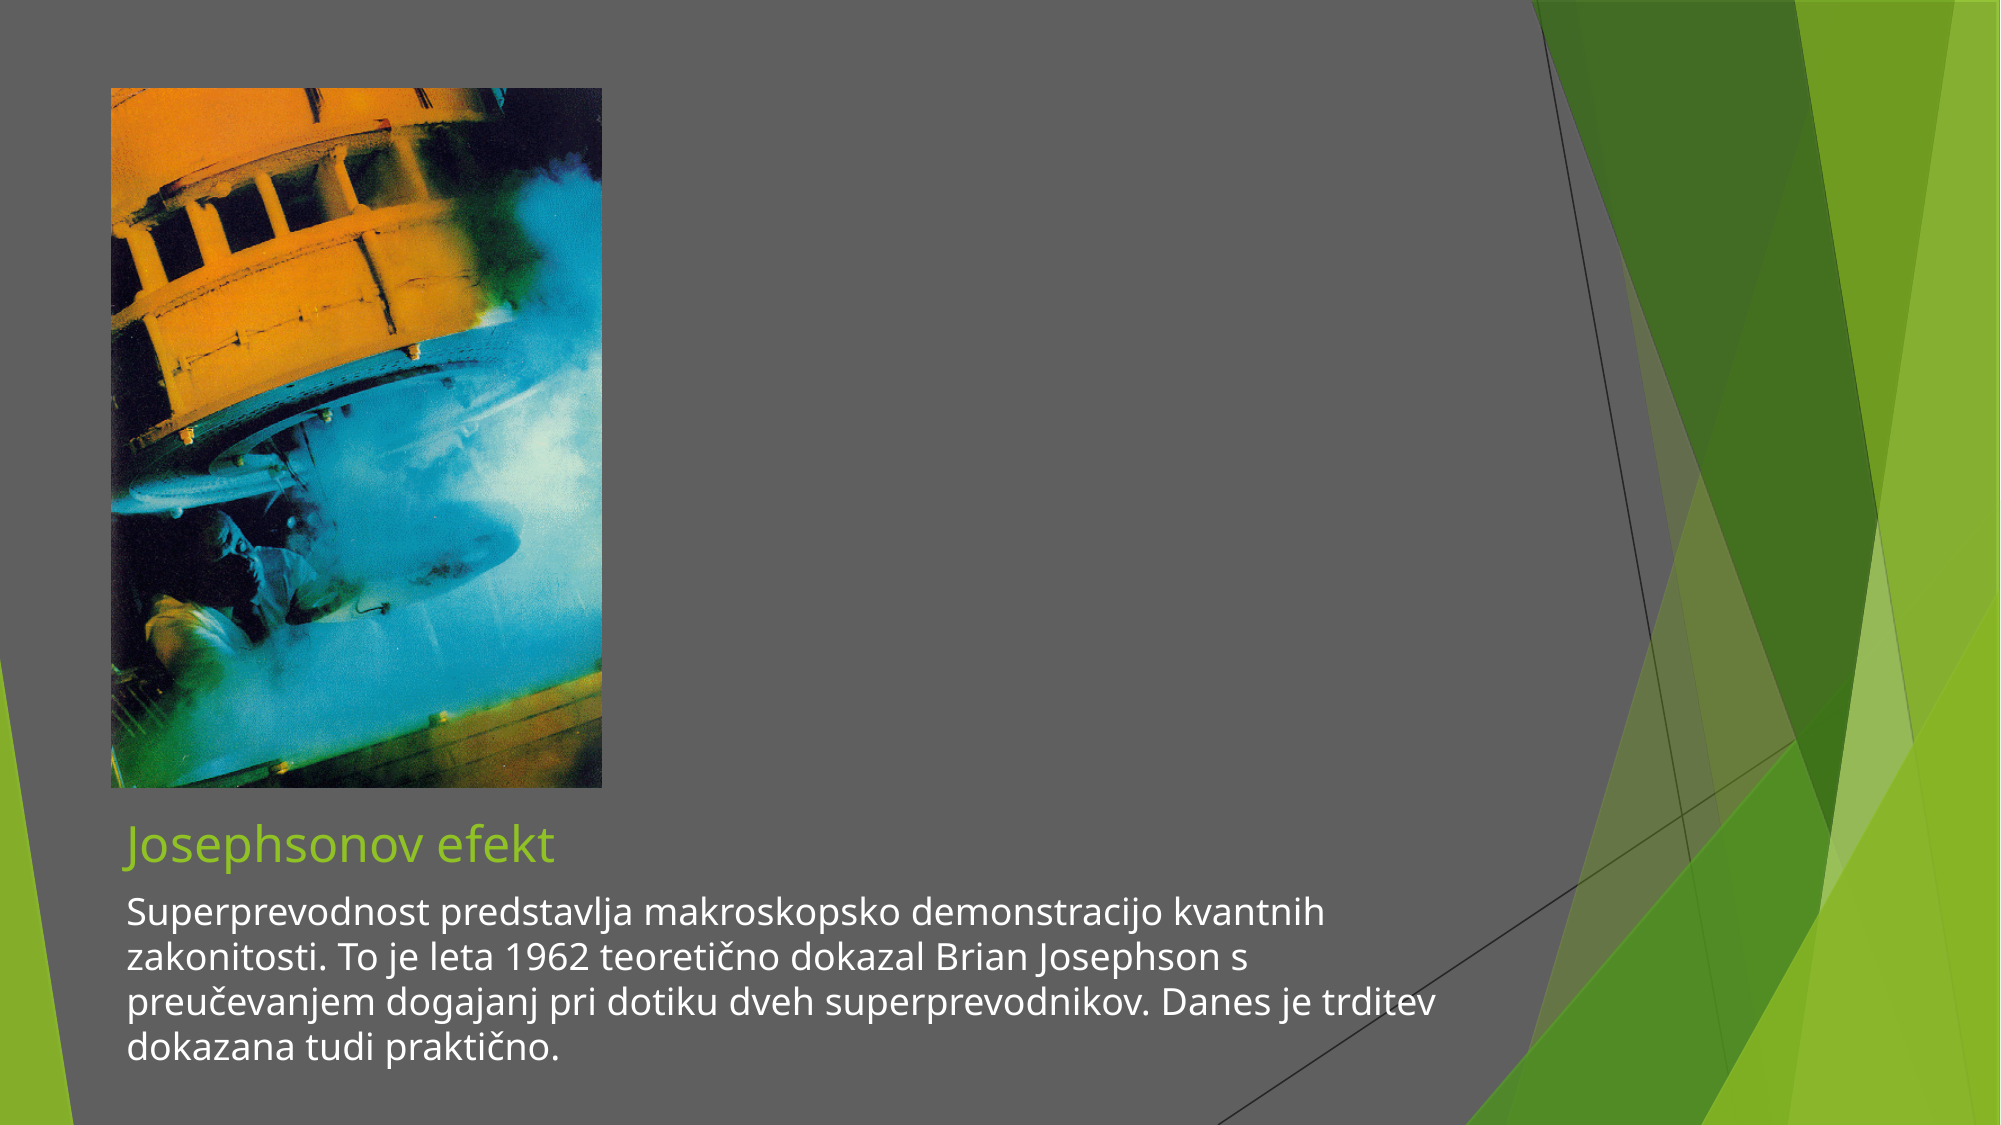

# Josephsonov efekt
Superprevodnost predstavlja makroskopsko demonstracijo kvantnih zakonitosti. To je leta 1962 teoretično dokazal Brian Josephson s preučevanjem dogajanj pri dotiku dveh superprevodnikov. Danes je trditev dokazana tudi praktično.